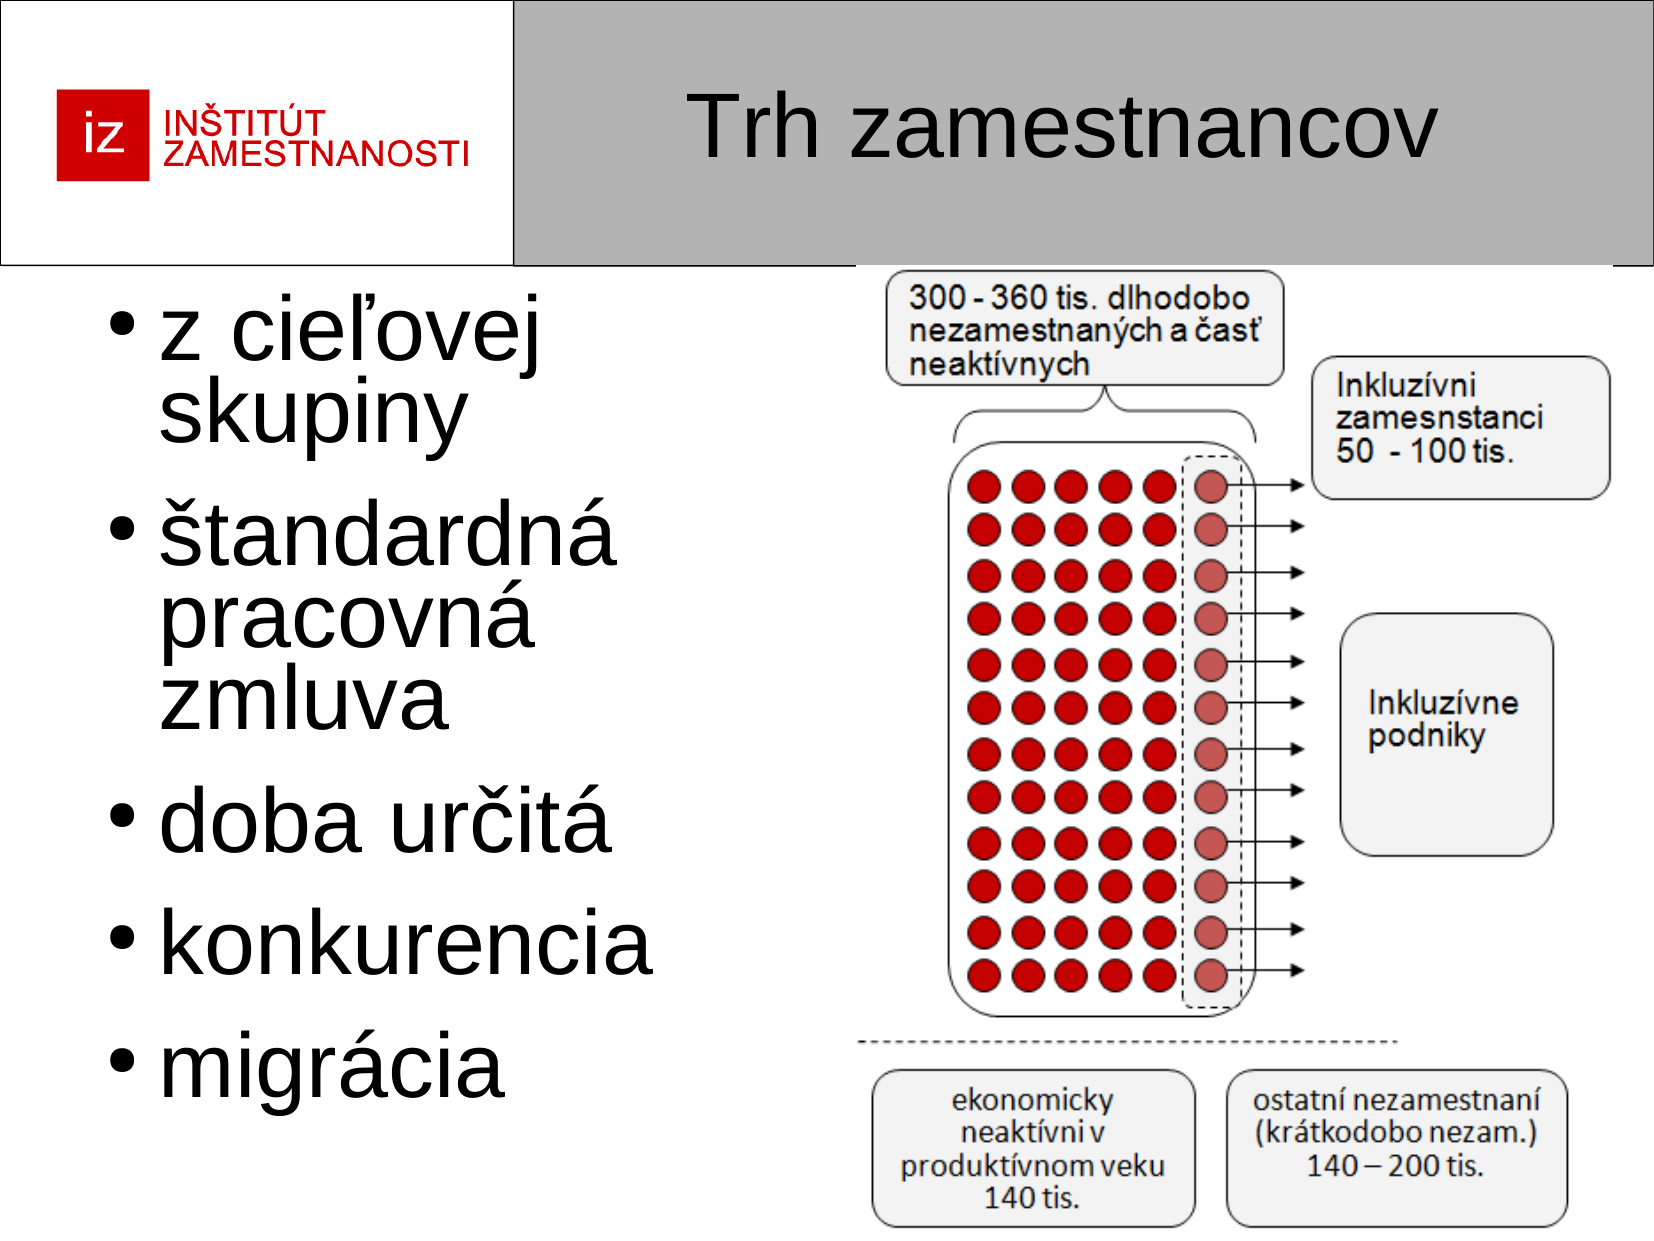

# Trh zamestnancov
z cieľovej skupiny
štandardná pracovná zmluva
doba určitá
konkurencia
migrácia